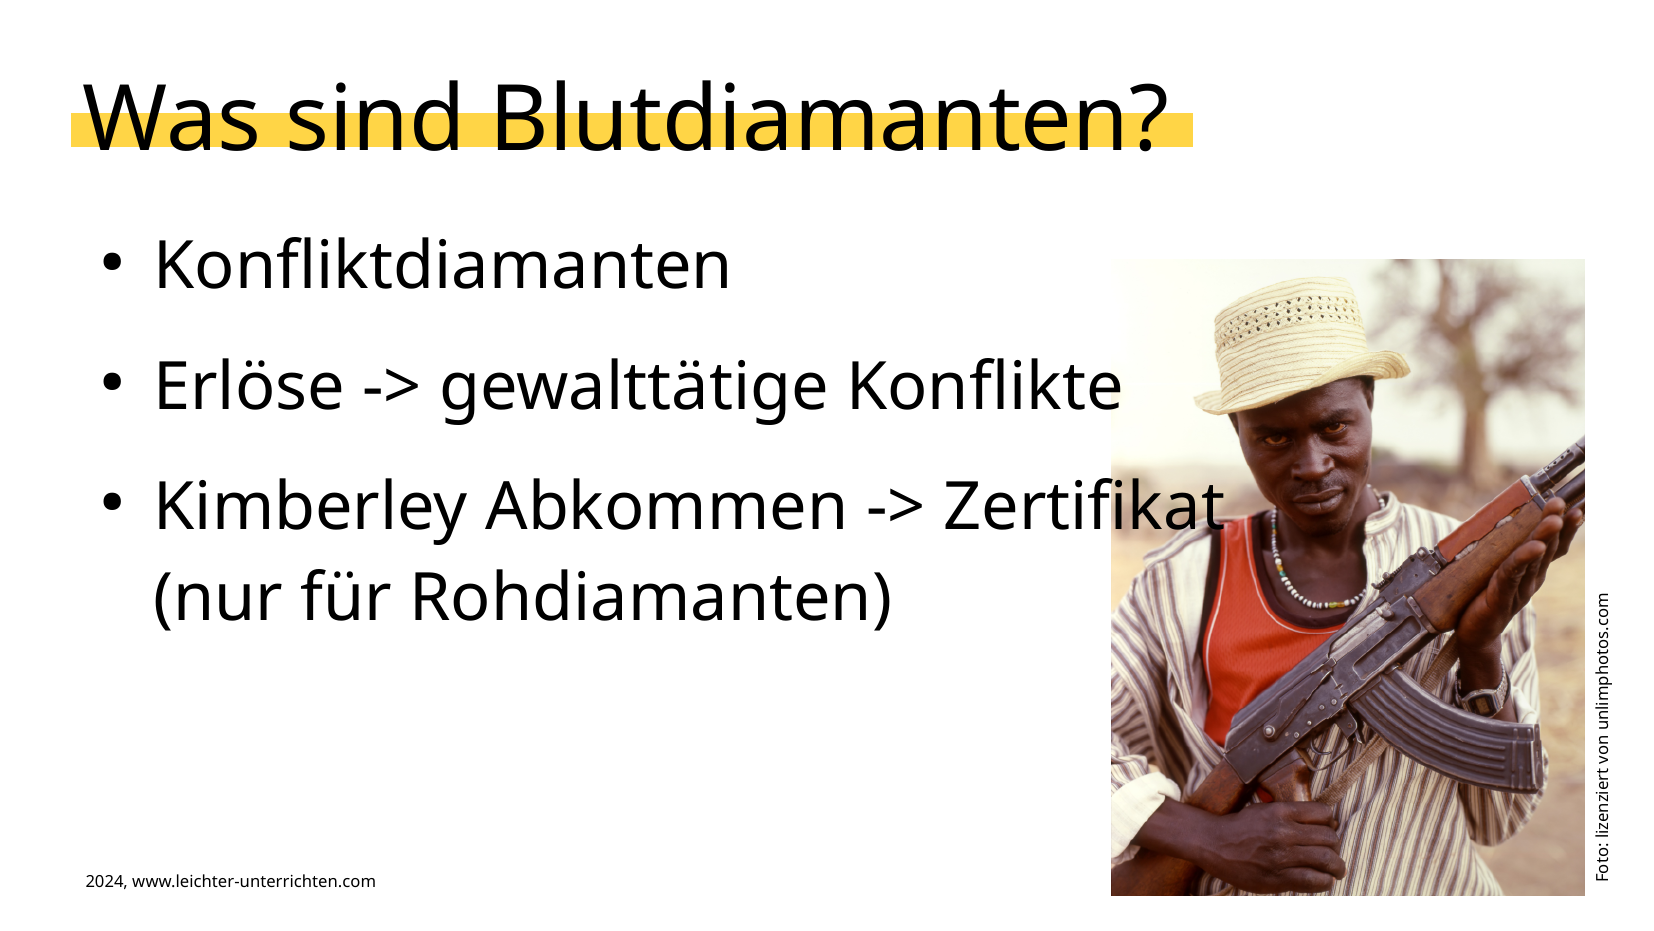

# Was sind Blutdiamanten?
Konfliktdiamanten
Erlöse -> gewalttätige Konflikte
Kimberley Abkommen -> Zertifikat
(nur für Rohdiamanten)
Foto: lizenziert von unlimphotos.com